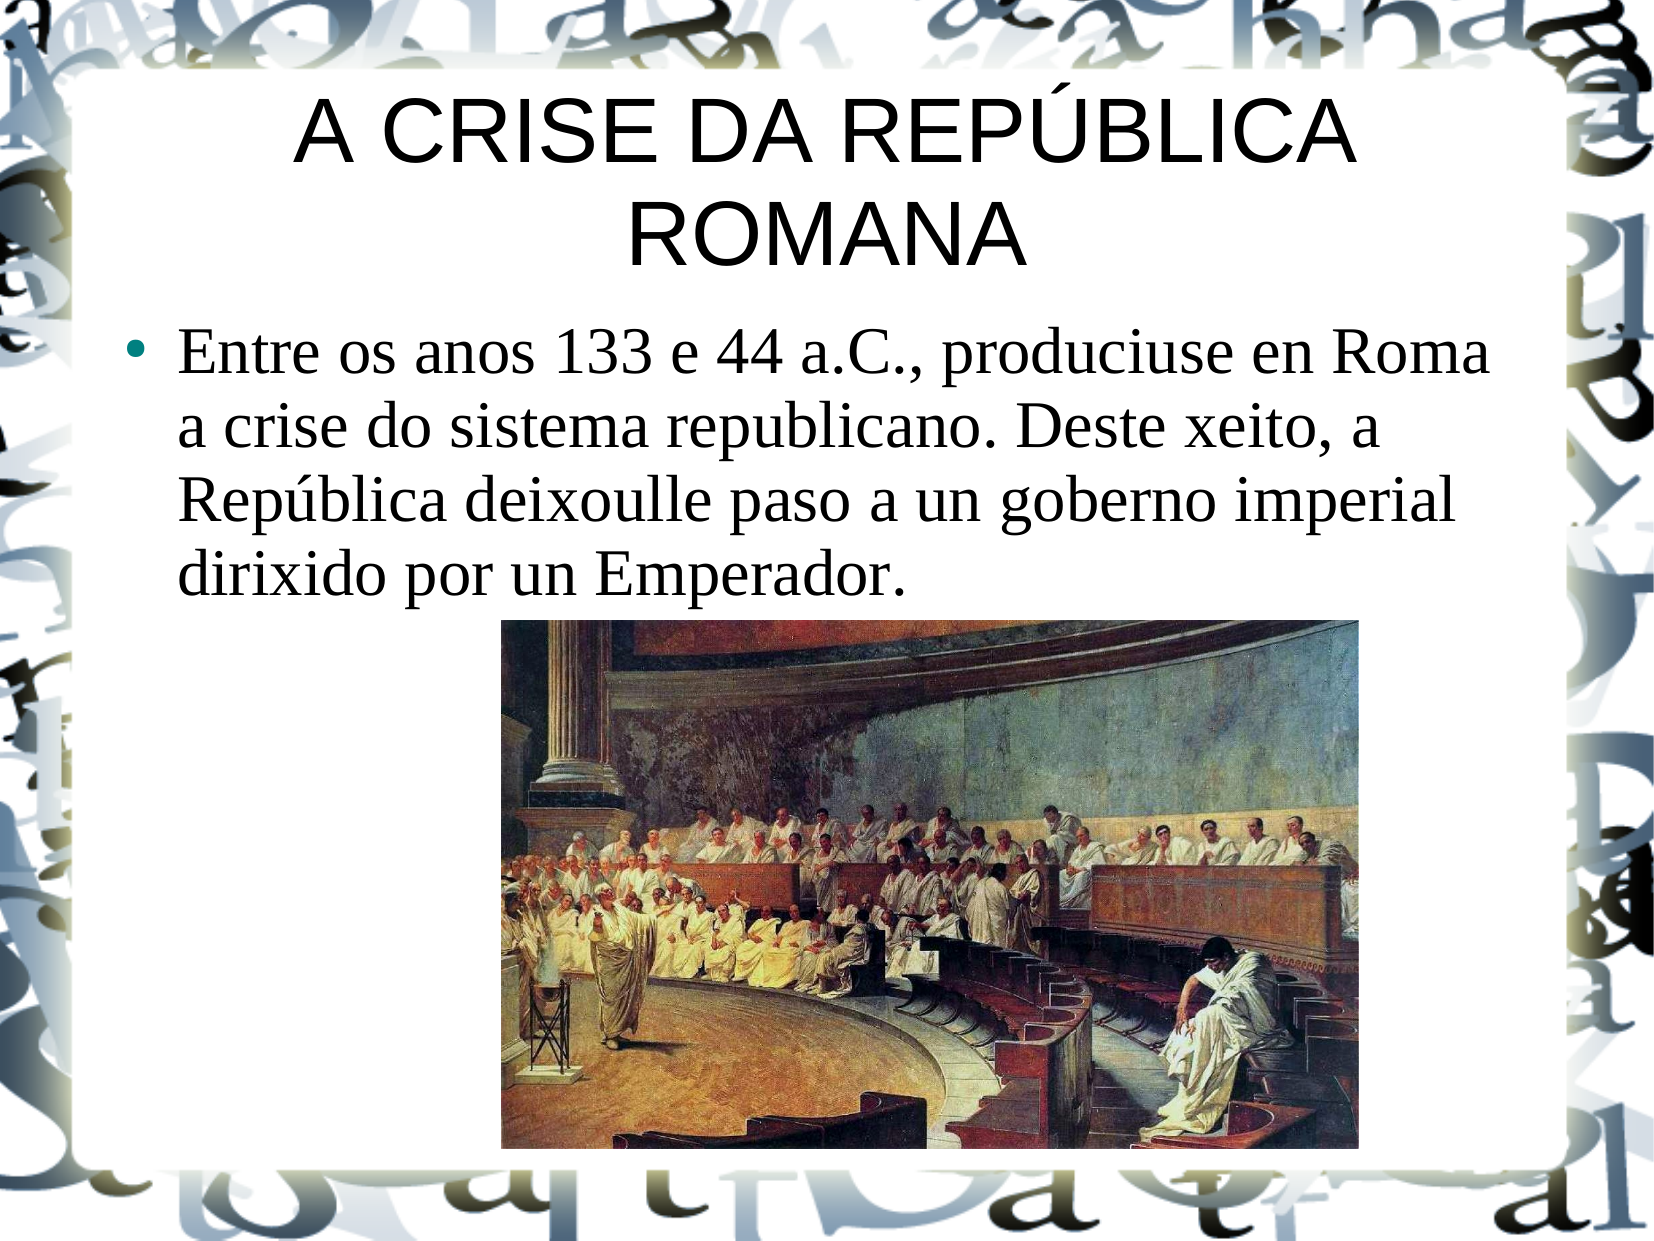

# A CRISE DA REPÚBLICA ROMANA
Entre os anos 133 e 44 a.C., produciuse en Roma a crise do sistema republicano. Deste xeito, a República deixoulle paso a un goberno imperial dirixido por un Emperador.